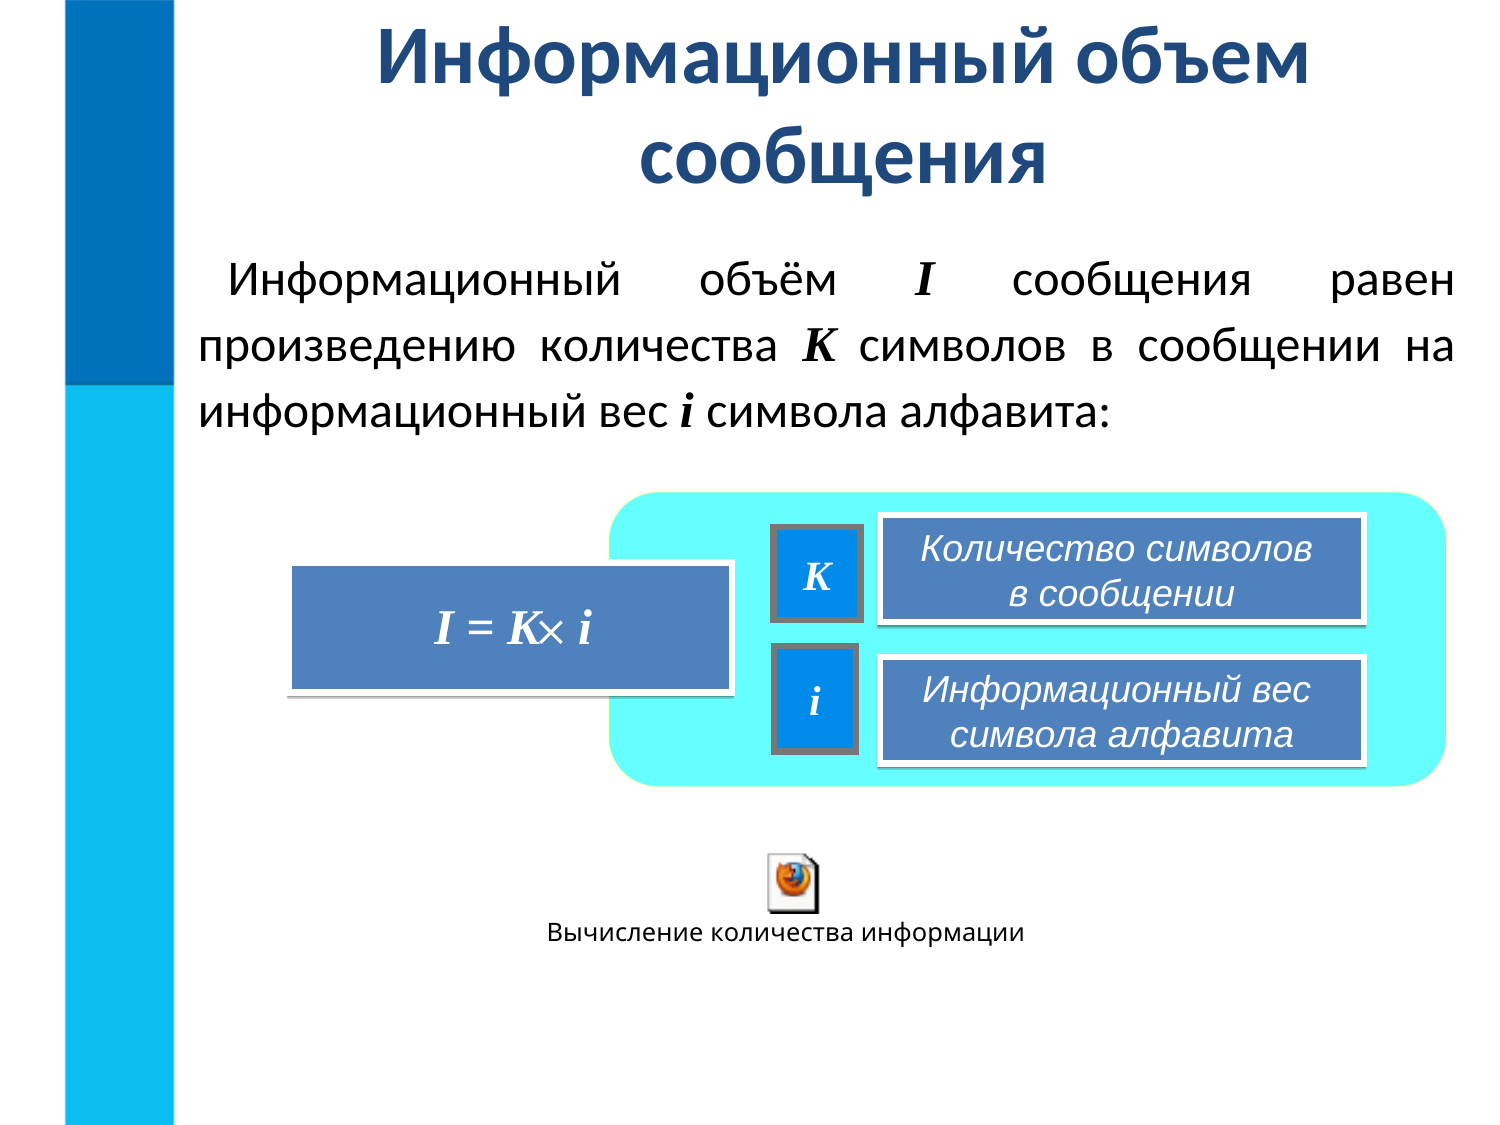

Информационный объем сообщения
Информационный объём I сообщения равен произведению количества K символов в сообщении на информационный вес i символа алфавита:
Количество символов
в сообщении
K
I = K i

i
Информационный вес
символа алфавита
 Вычисление количества информации